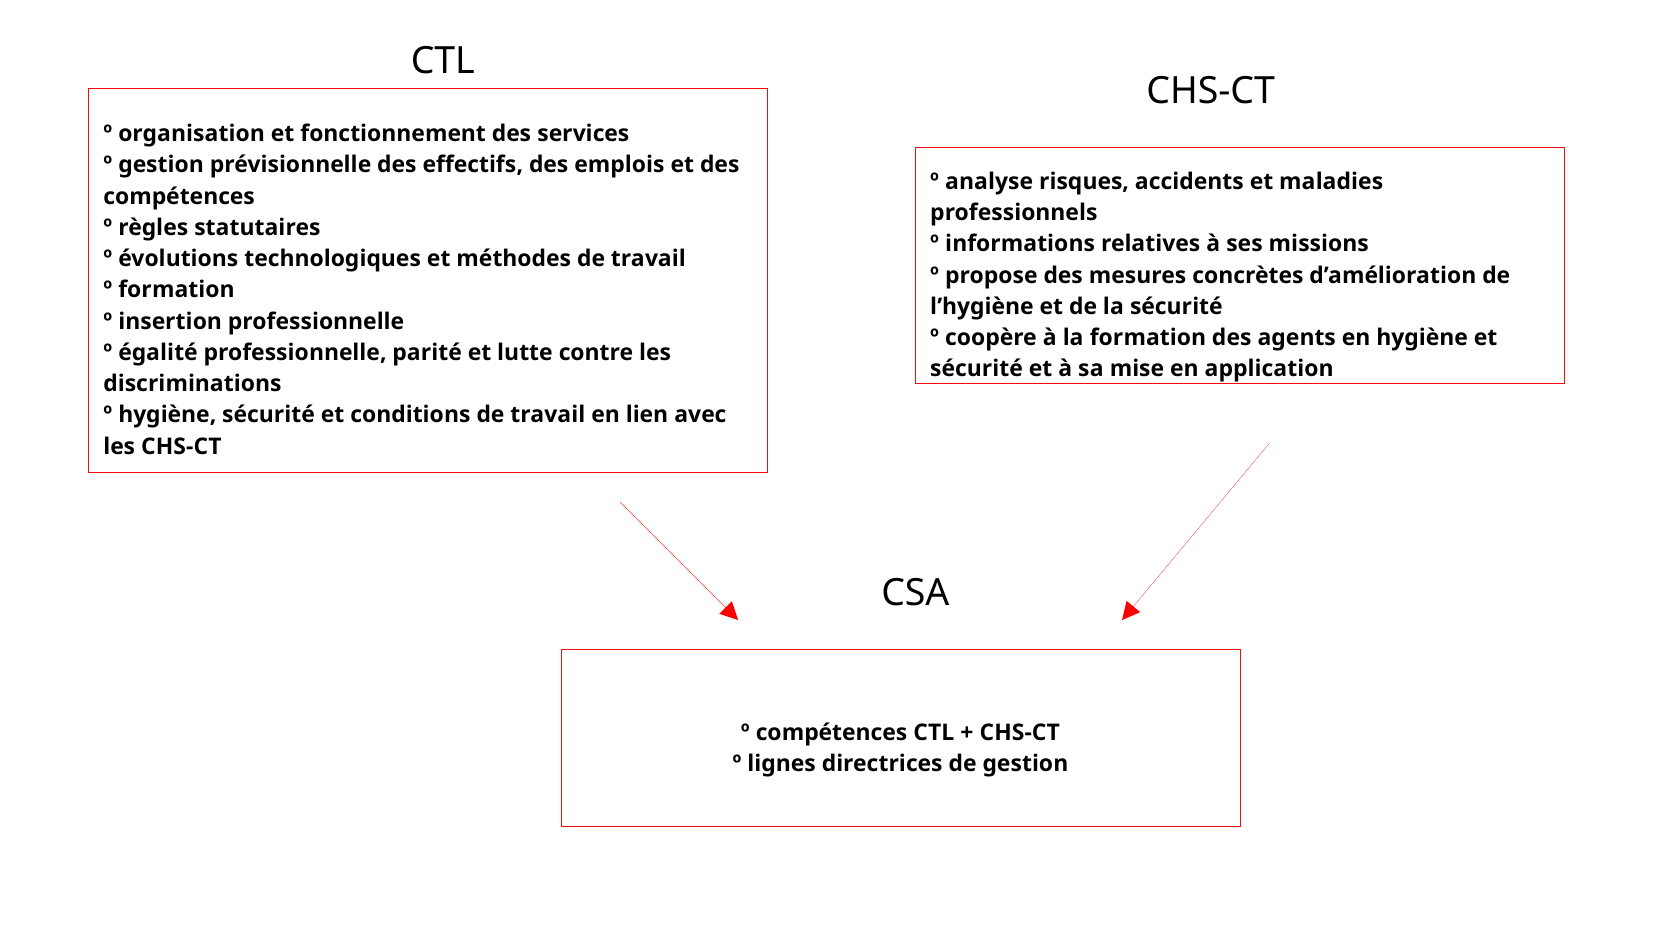

CTL
CHS-CT
º organisation et fonctionnement des services
º gestion prévisionnelle des effectifs, des emplois et des compétences
º règles statutaires
º évolutions technologiques et méthodes de travail
º formation
º insertion professionnelle
º égalité professionnelle, parité et lutte contre les discriminations
º hygiène, sécurité et conditions de travail en lien avec les CHS-CT
º analyse risques, accidents et maladies professionnels
º informations relatives à ses missions
º propose des mesures concrètes d’amélioration de l’hygiène et de la sécurité
º coopère à la formation des agents en hygiène et sécurité et à sa mise en application
CSA
º compétences CTL + CHS-CT
º lignes directrices de gestion